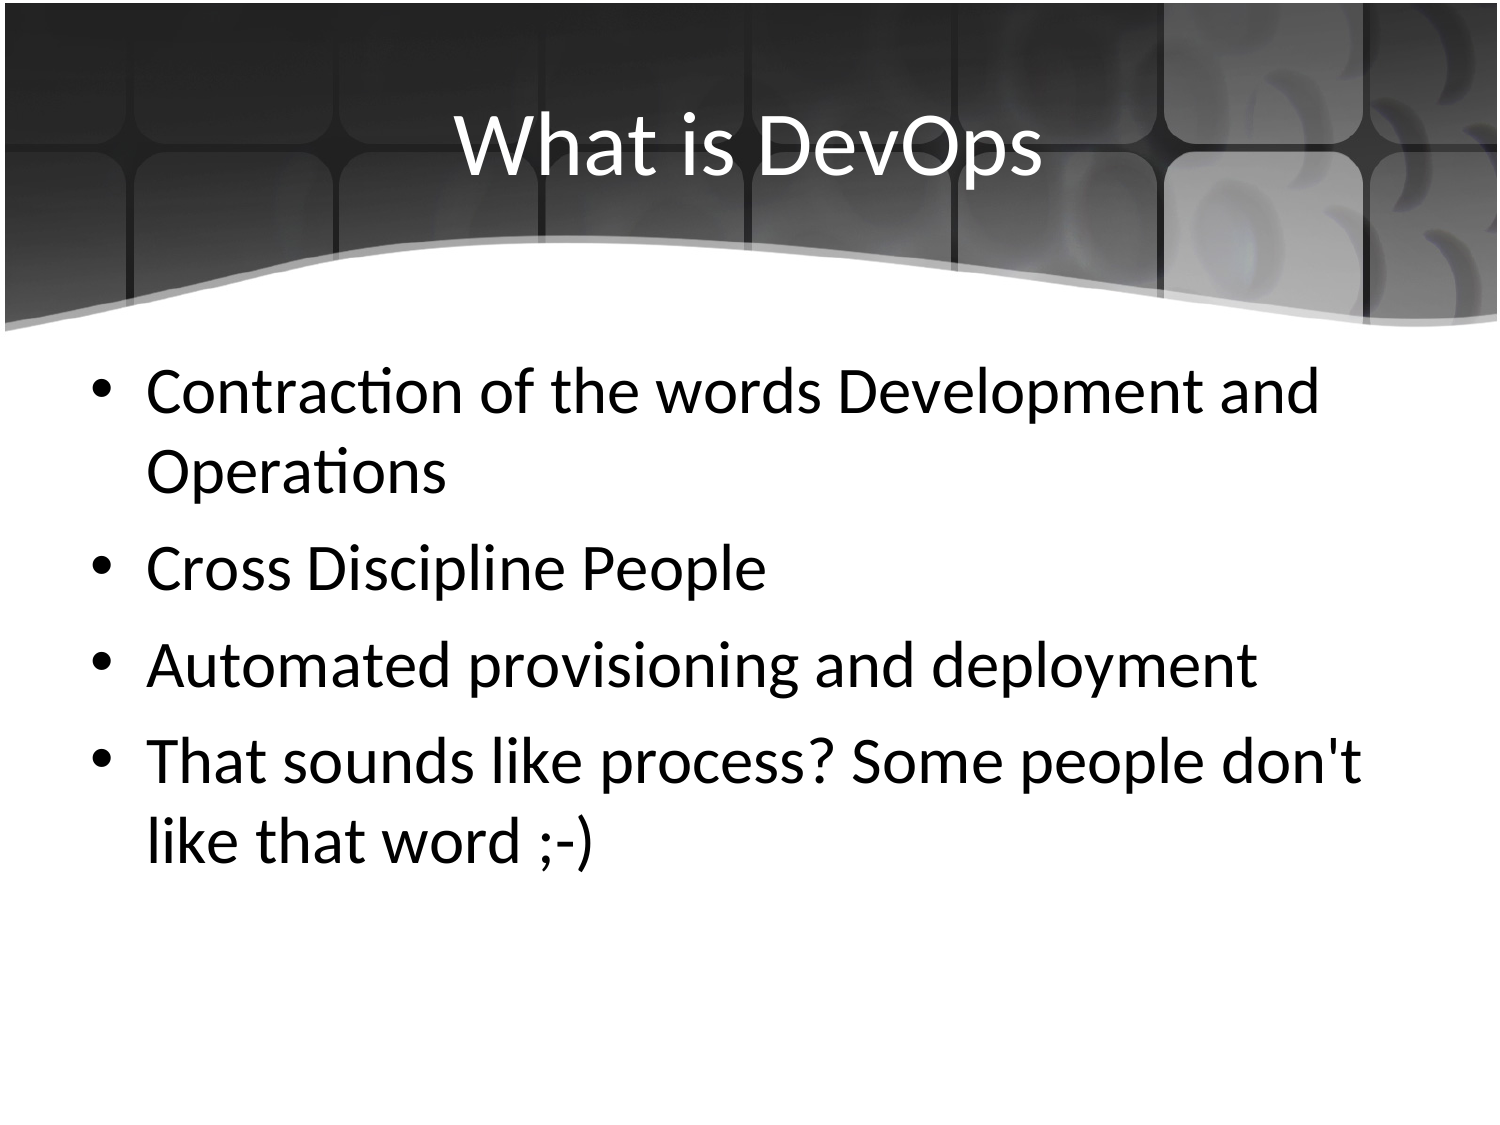

# What is DevOps
Contraction of the words Development and Operations
Cross Discipline People
Automated provisioning and deployment
That sounds like process? Some people don't like that word ;-)